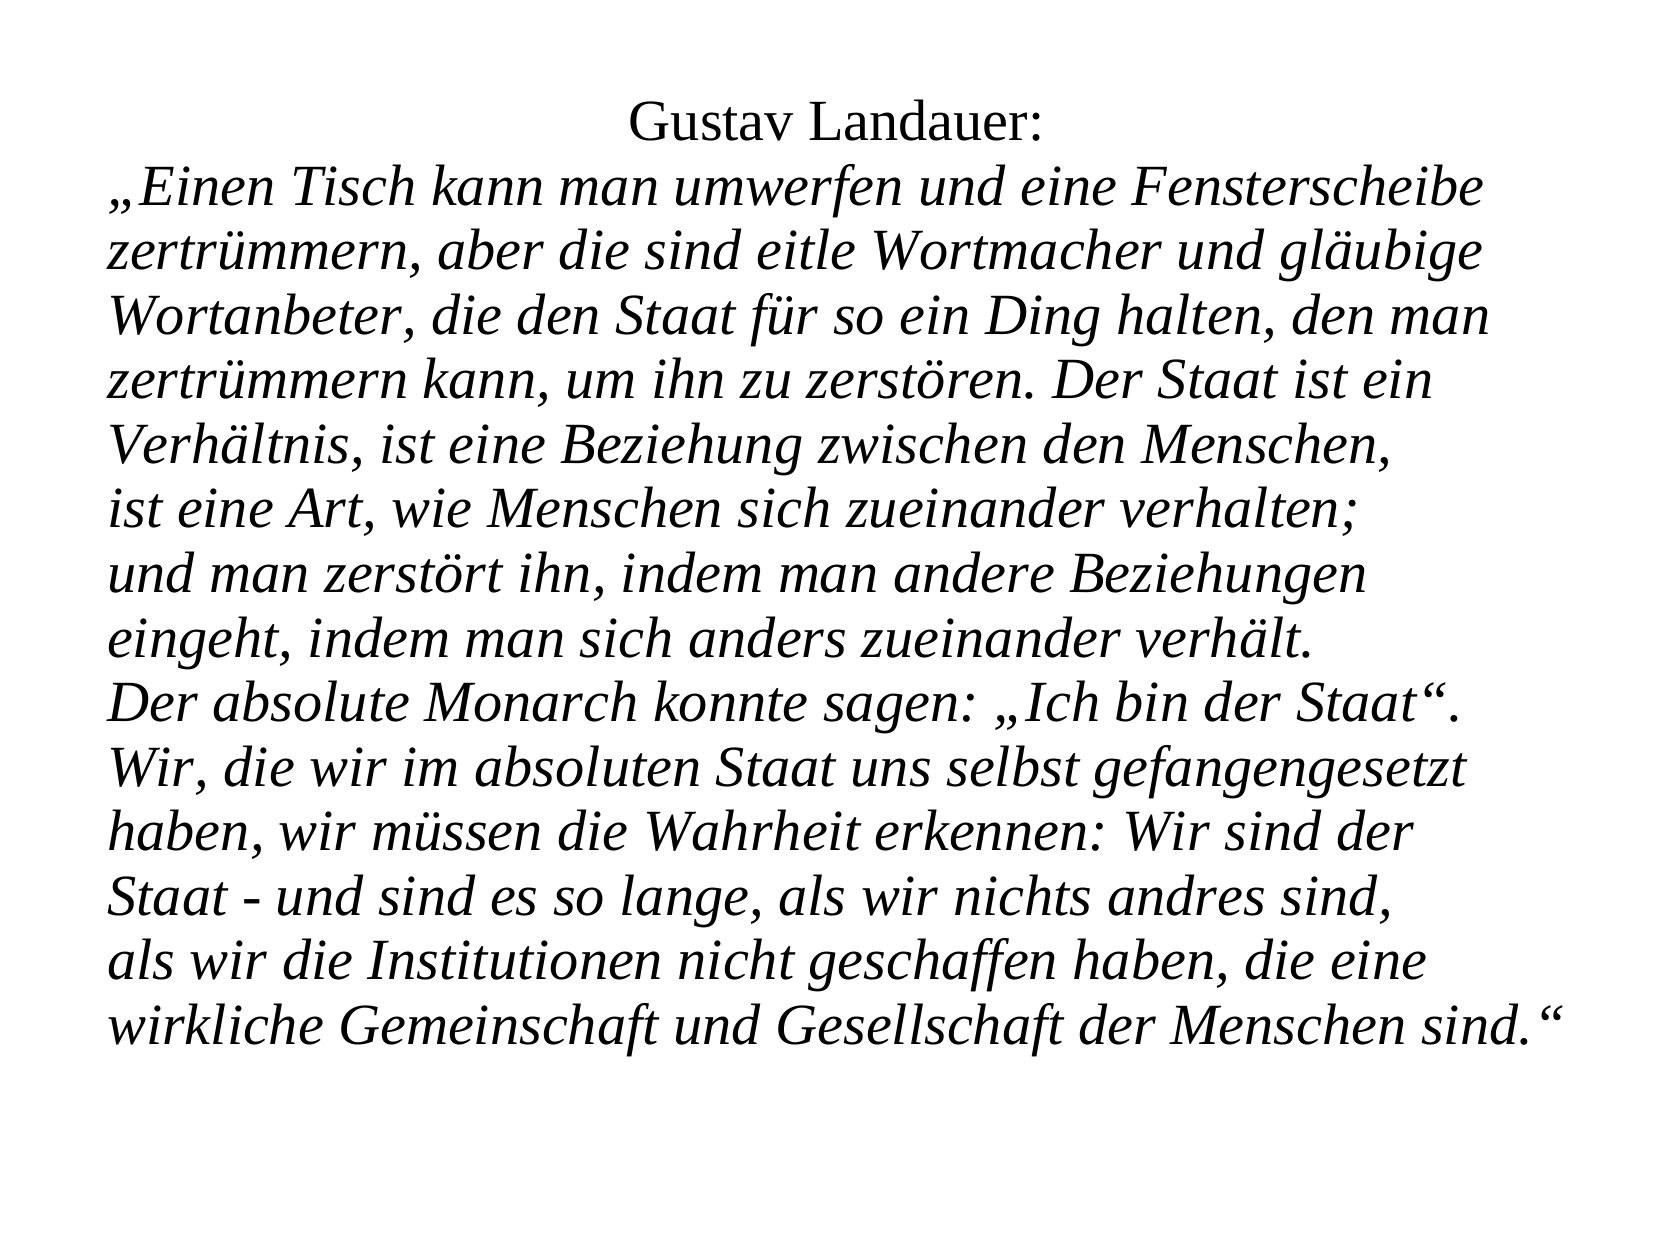

Gustav Landauer:
„Einen Tisch kann man umwerfen und eine Fensterscheibe
zertrümmern, aber die sind eitle Wortmacher und gläubige
Wortanbeter, die den Staat für so ein Ding halten, den man
zertrümmern kann, um ihn zu zerstören. Der Staat ist ein
Verhältnis, ist eine Beziehung zwischen den Menschen,
ist eine Art, wie Menschen sich zueinander verhalten;
und man zerstört ihn, indem man andere Beziehungen
eingeht, indem man sich anders zueinander verhält.
Der absolute Monarch konnte sagen: „Ich bin der Staat“.
Wir, die wir im absoluten Staat uns selbst gefangengesetzt
haben, wir müssen die Wahrheit erkennen: Wir sind der
Staat - und sind es so lange, als wir nichts andres sind,
als wir die Institutionen nicht geschaffen haben, die eine
wirkliche Gemeinschaft und Gesellschaft der Menschen sind.“